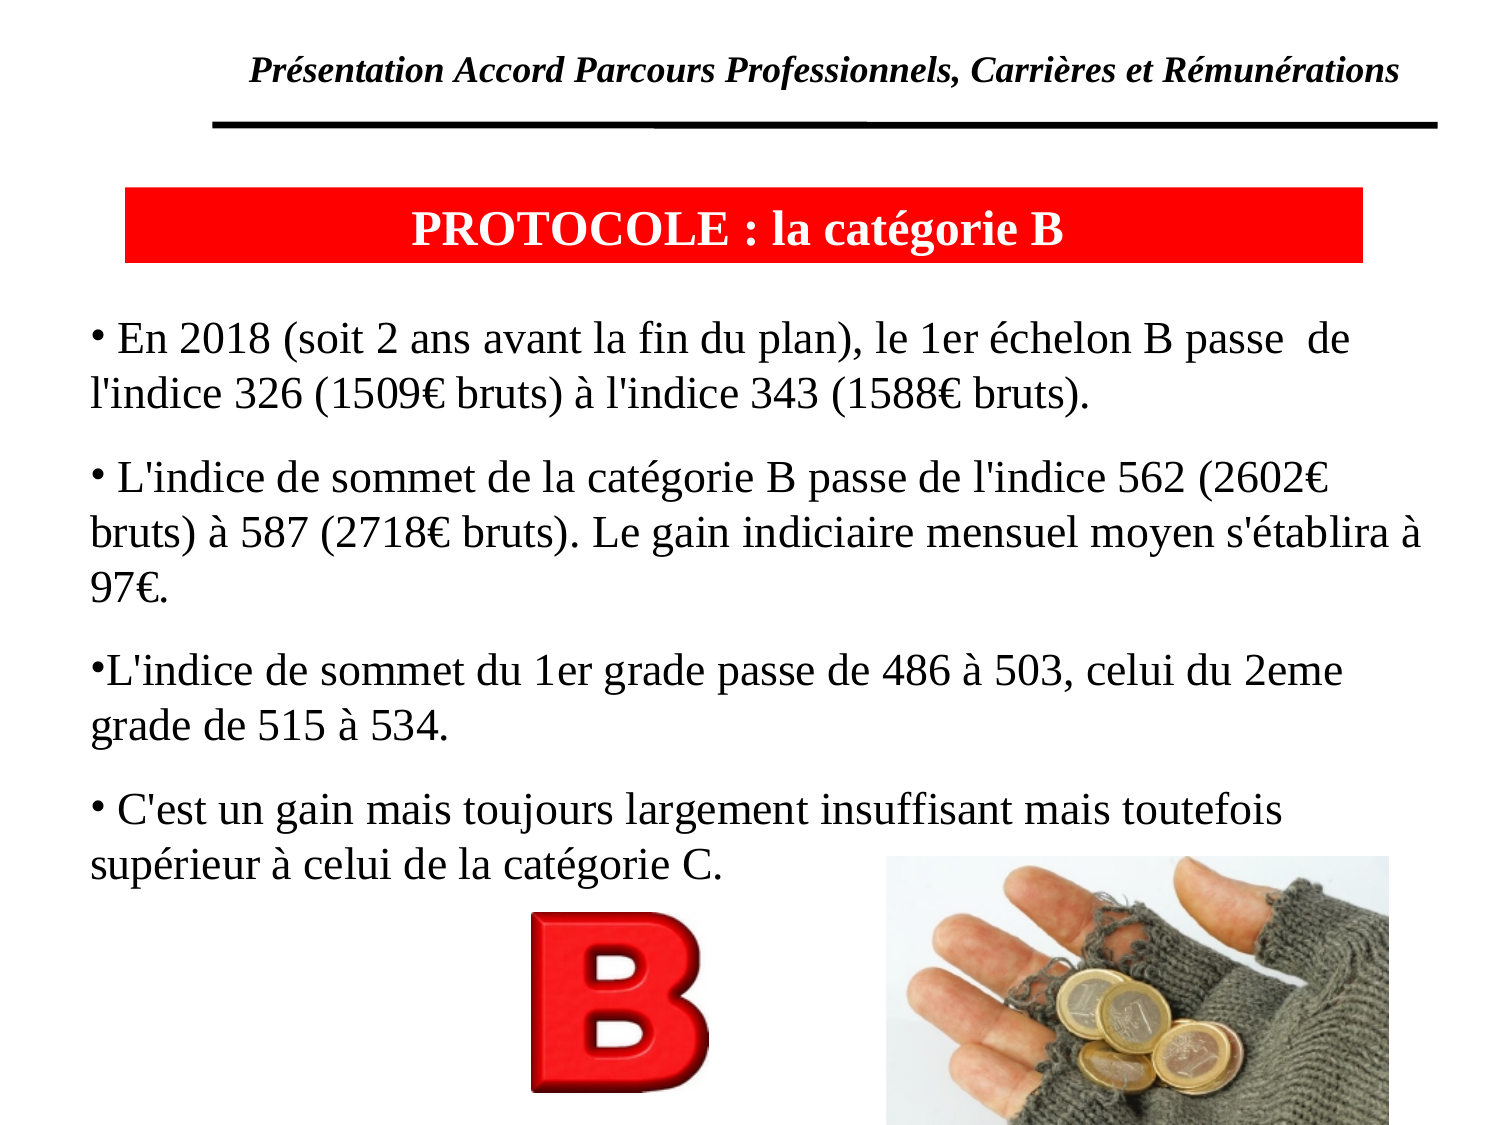

Présentation Accord Parcours Professionnels, Carrières et Rémunérations
PROTOCOLE : la catégorie B
 En 2018 (soit 2 ans avant la fin du plan), le 1er échelon B passe de l'indice 326 (1509€ bruts) à l'indice 343 (1588€ bruts).
 L'indice de sommet de la catégorie B passe de l'indice 562 (2602€ bruts) à 587 (2718€ bruts). Le gain indiciaire mensuel moyen s'établira à 97€.
L'indice de sommet du 1er grade passe de 486 à 503, celui du 2eme grade de 515 à 534.
 C'est un gain mais toujours largement insuffisant mais toutefois supérieur à celui de la catégorie C.